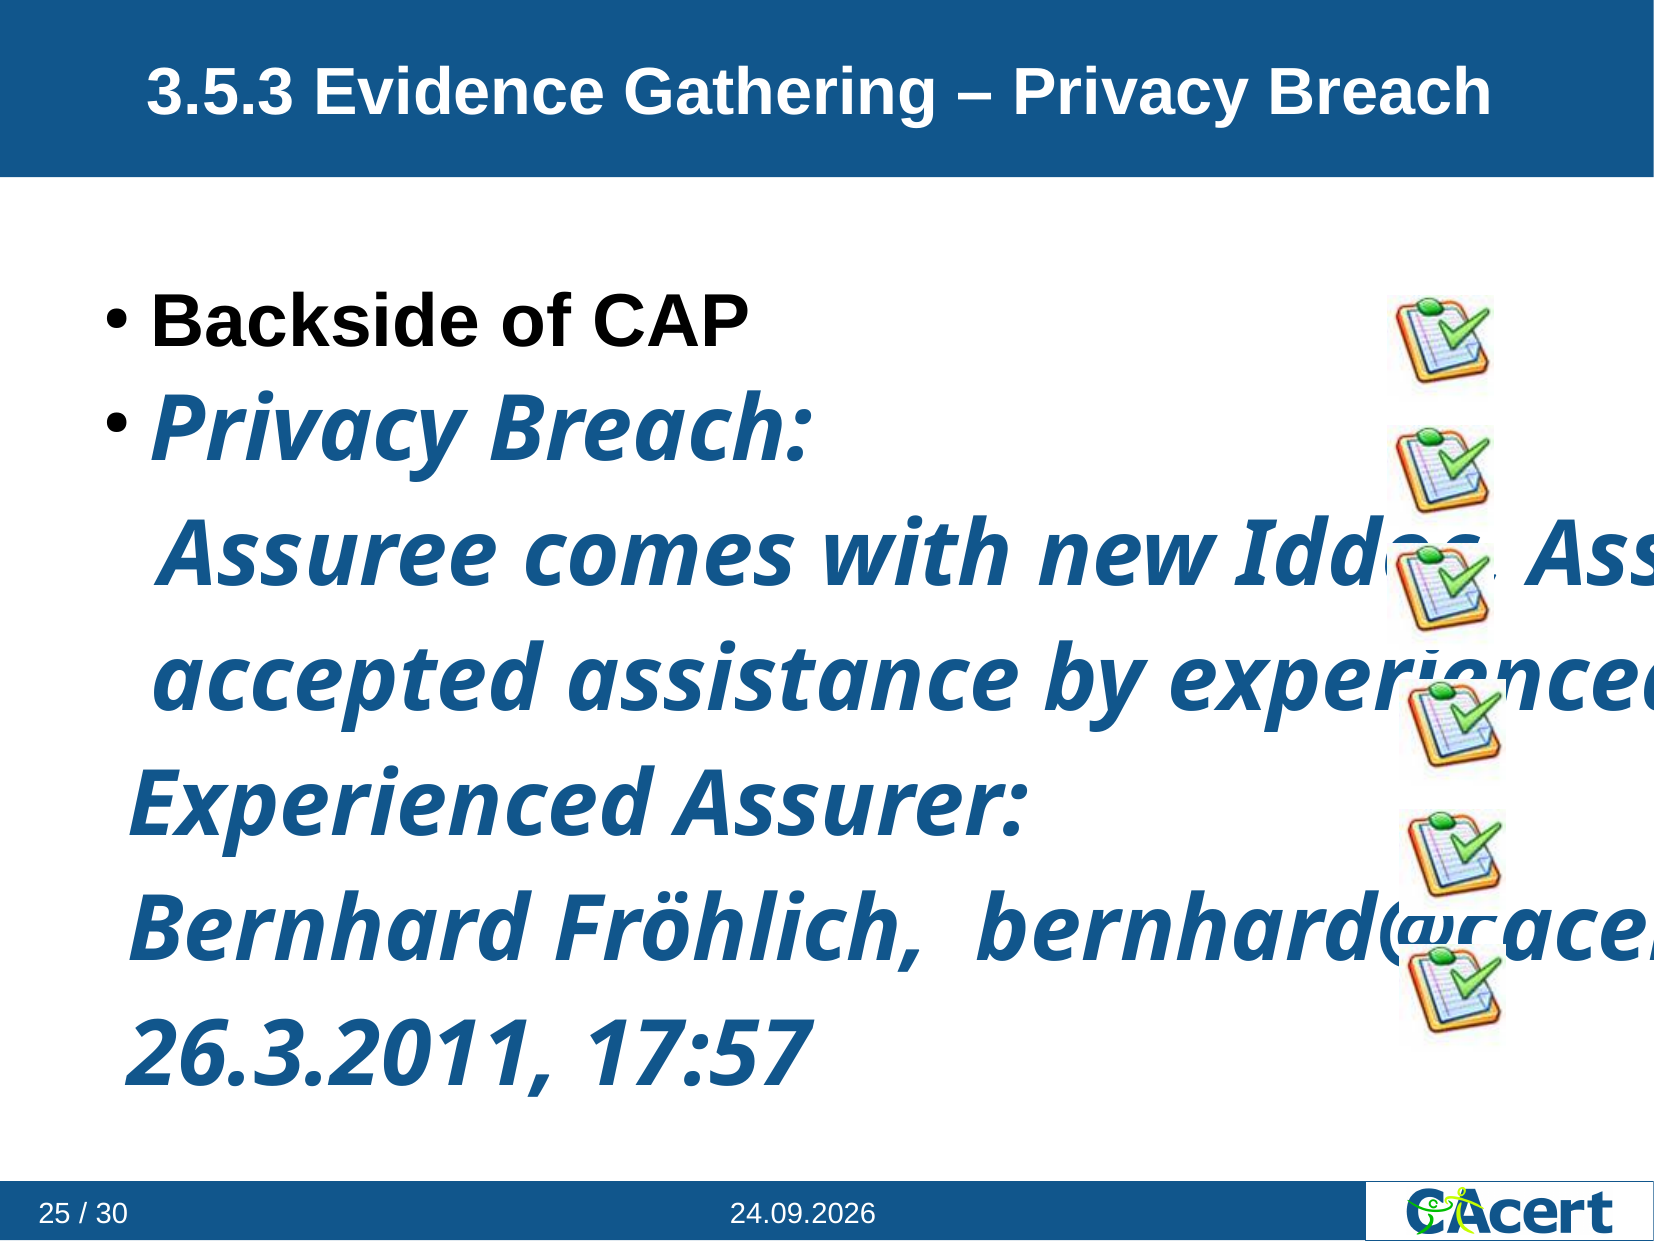

# 3.5.3 Evidence Gathering – Privacy Breach
 Backside of CAP
 Privacy Breach:
 Assuree comes with new Iddoc, Assuree
 accepted assistance by experienced Assurer
 Experienced Assurer:
 Bernhard Fröhlich, bernhard@cacert.org
 26.3.2011, 17:57